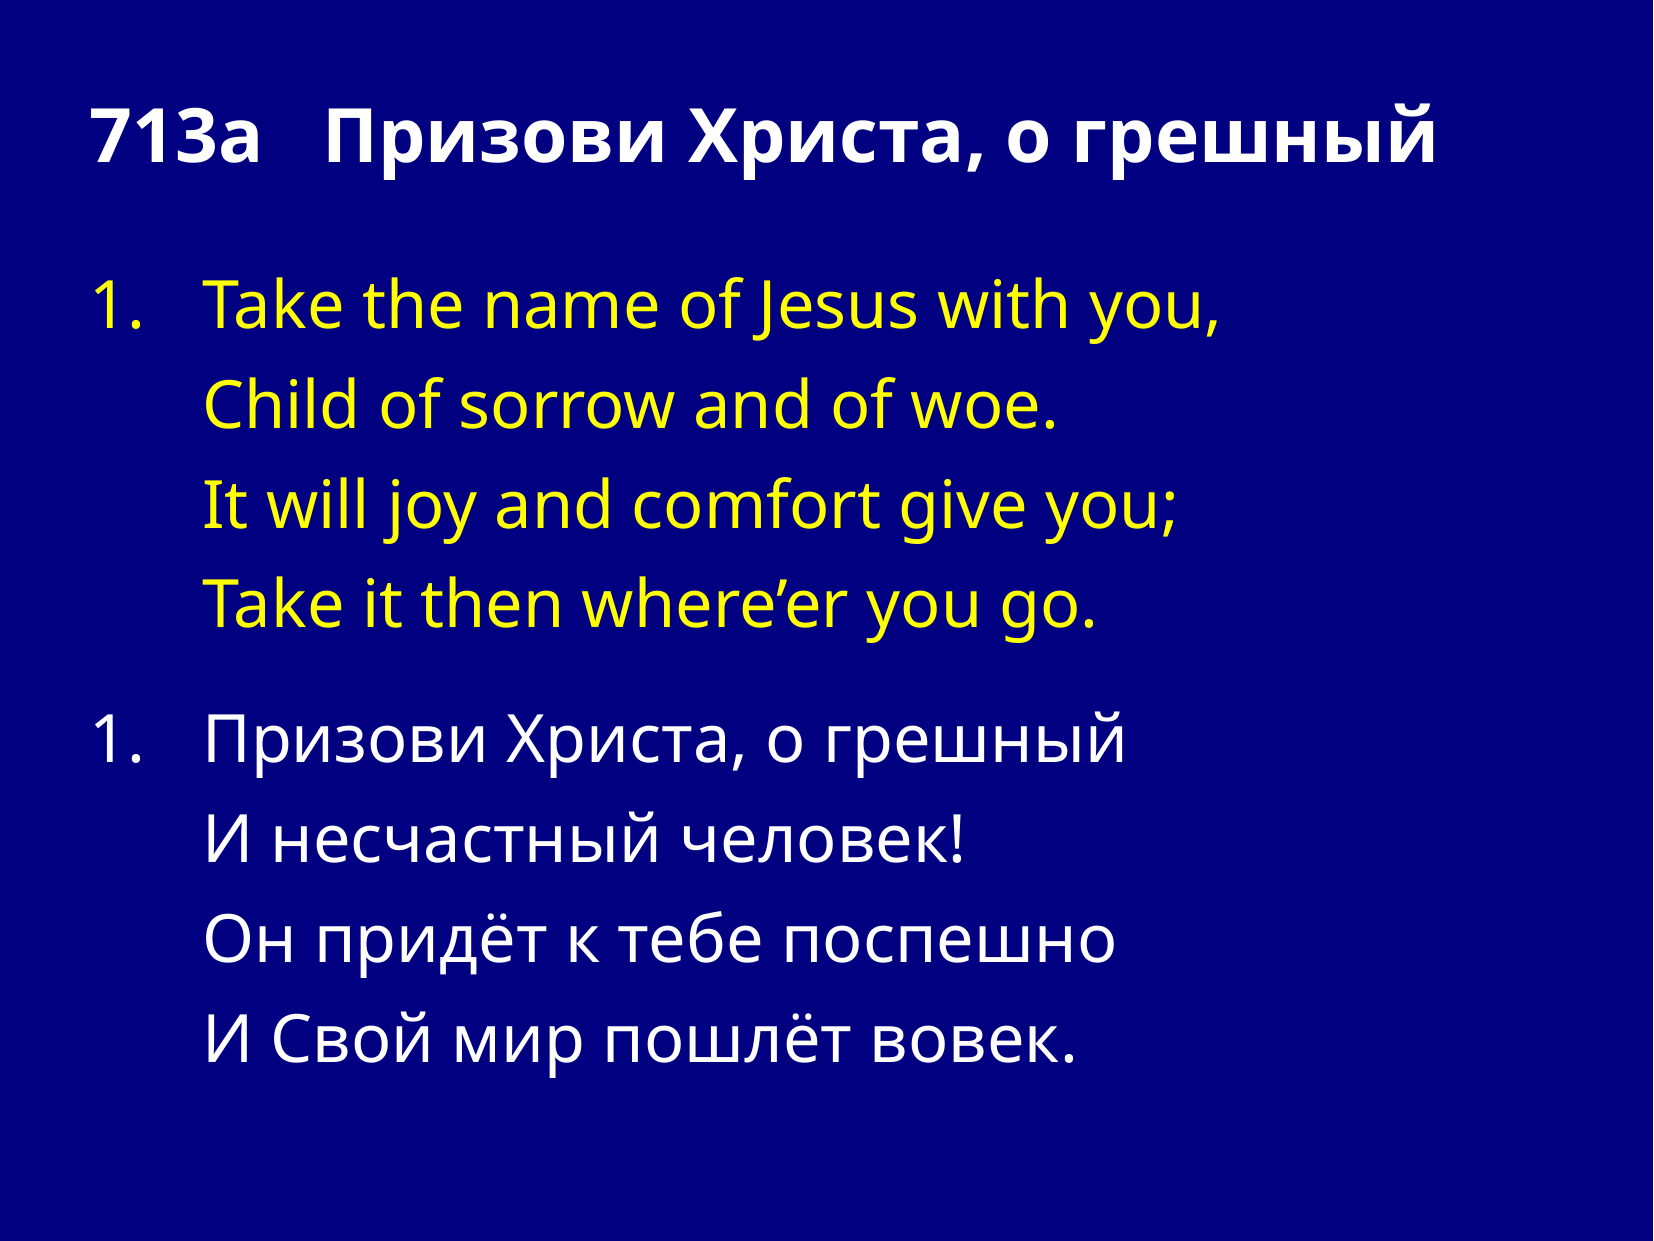

713а Призови Христа, о грешный
1.	Take the name of Jesus with you,
	Child of sorrow and of woe.
	It will joy and comfort give you;
	Take it then where’er you go.
1.	Призови Христа, о грешный
	И несчастный человек!
	Он придёт к тебе поспешно
	И Свой мир пошлёт вовек.